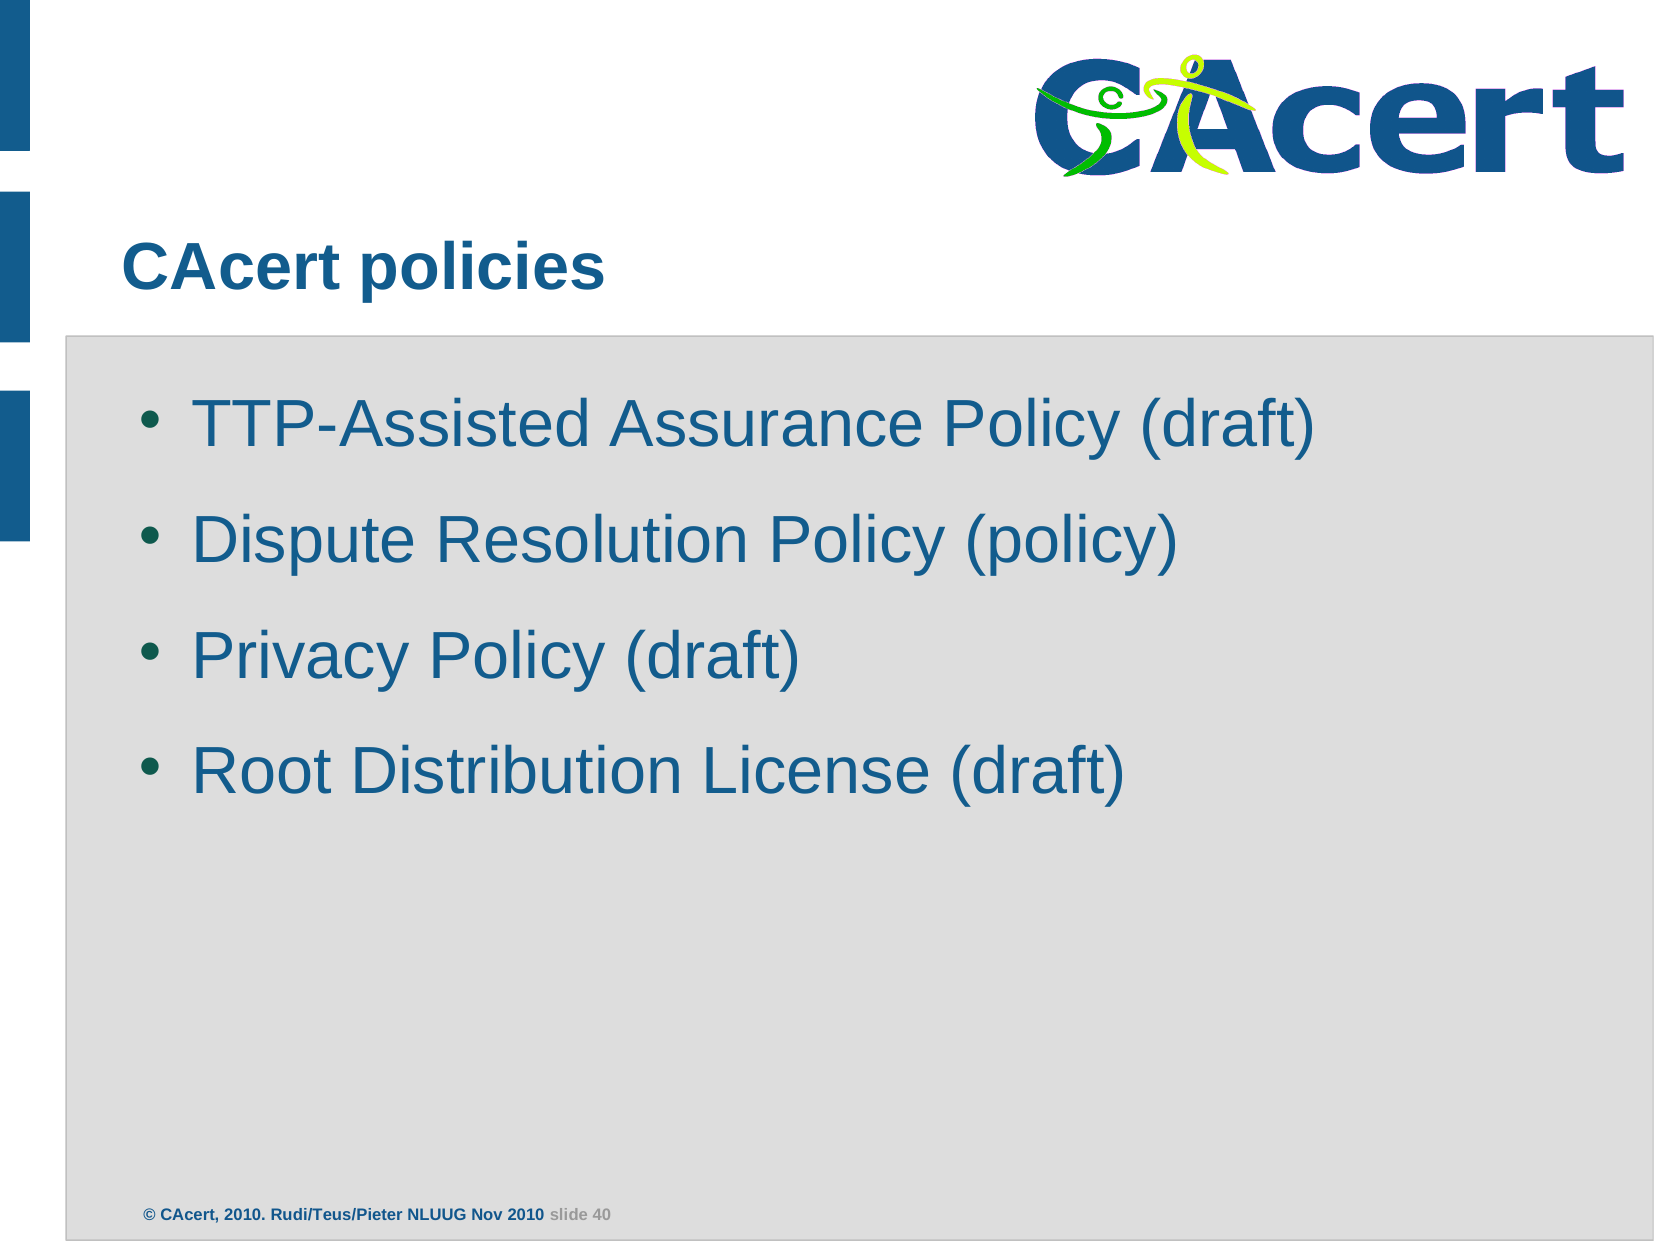

# CAcert policies
TTP-Assisted Assurance Policy (draft)
Dispute Resolution Policy (policy)
Privacy Policy (draft)
Root Distribution License (draft)